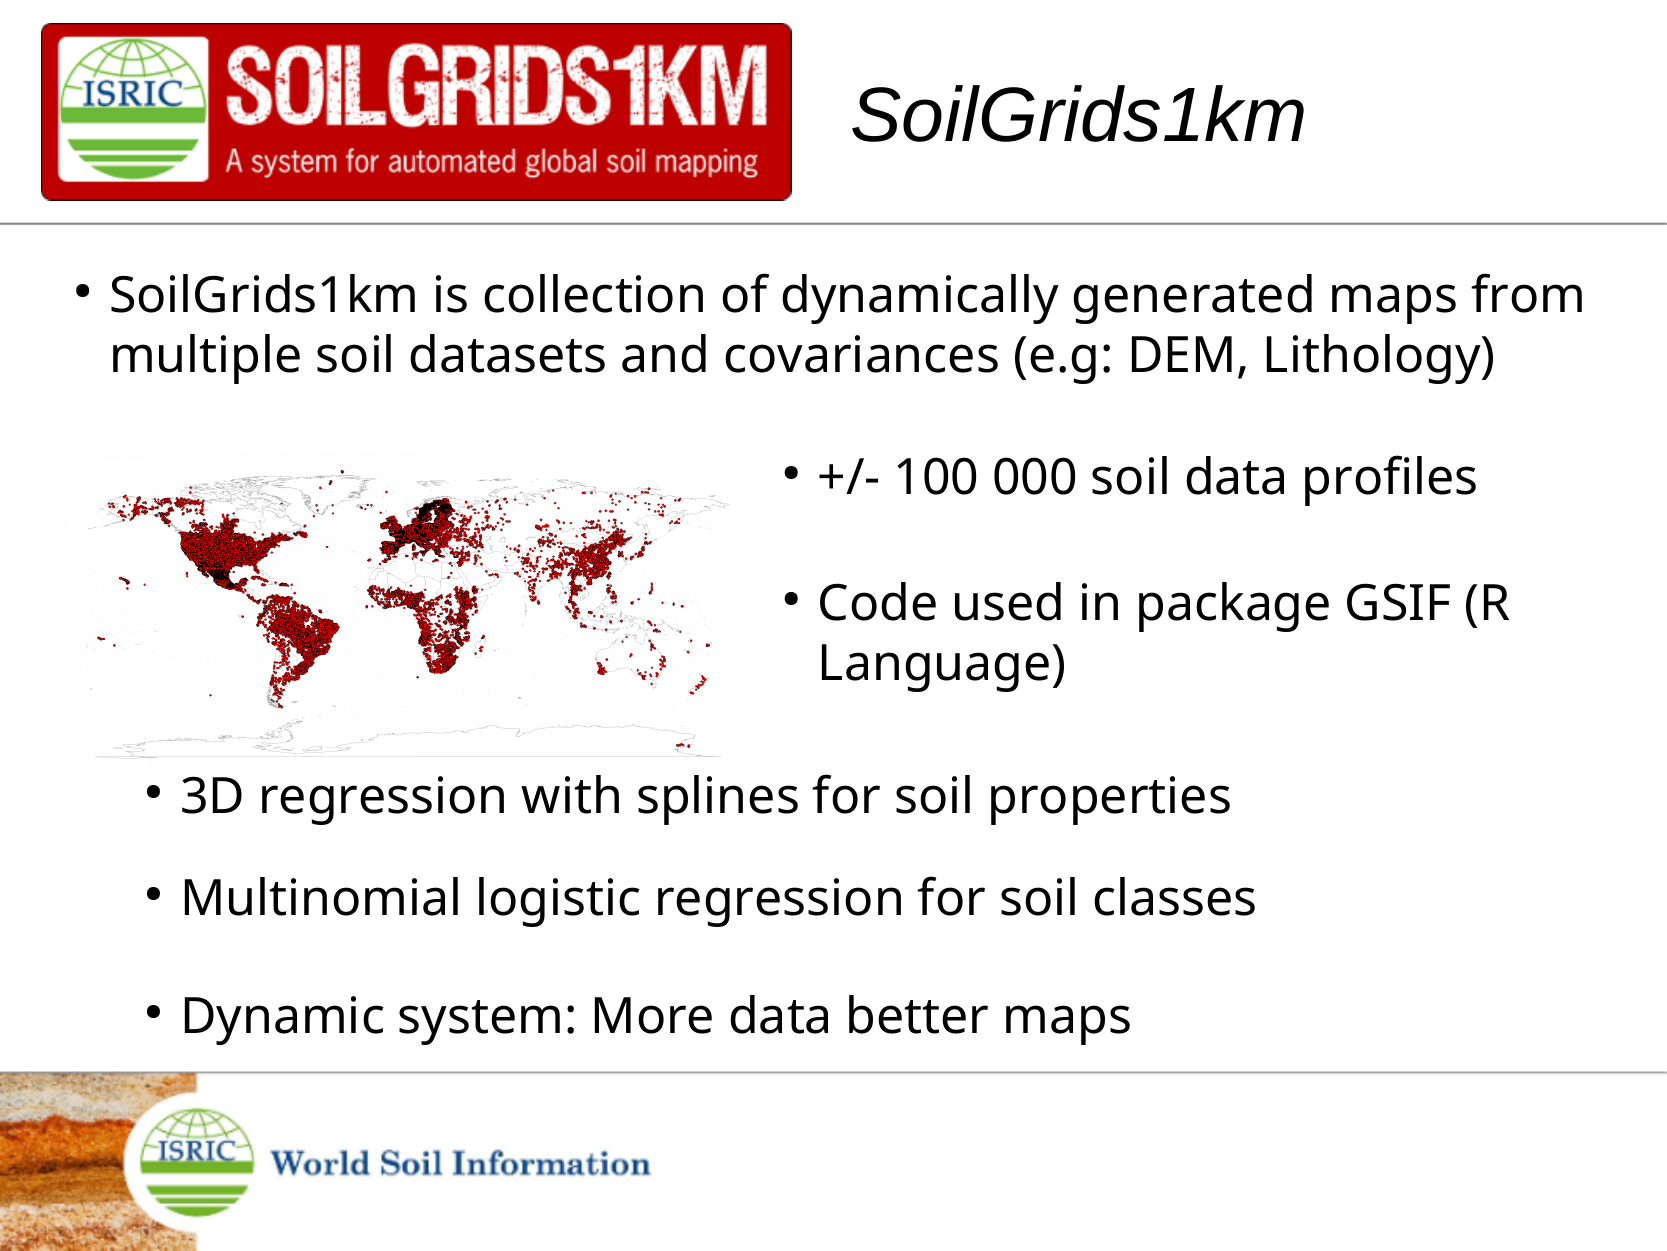

SoilGrids1km
SoilGrids1km is collection of dynamically generated maps from multiple soil datasets and covariances (e.g: DEM, Lithology)
+/- 100 000 soil data profiles
Code used in package GSIF (R Language)
3D regression with splines for soil properties
Multinomial logistic regression for soil classes
Dynamic system: More data better maps
#